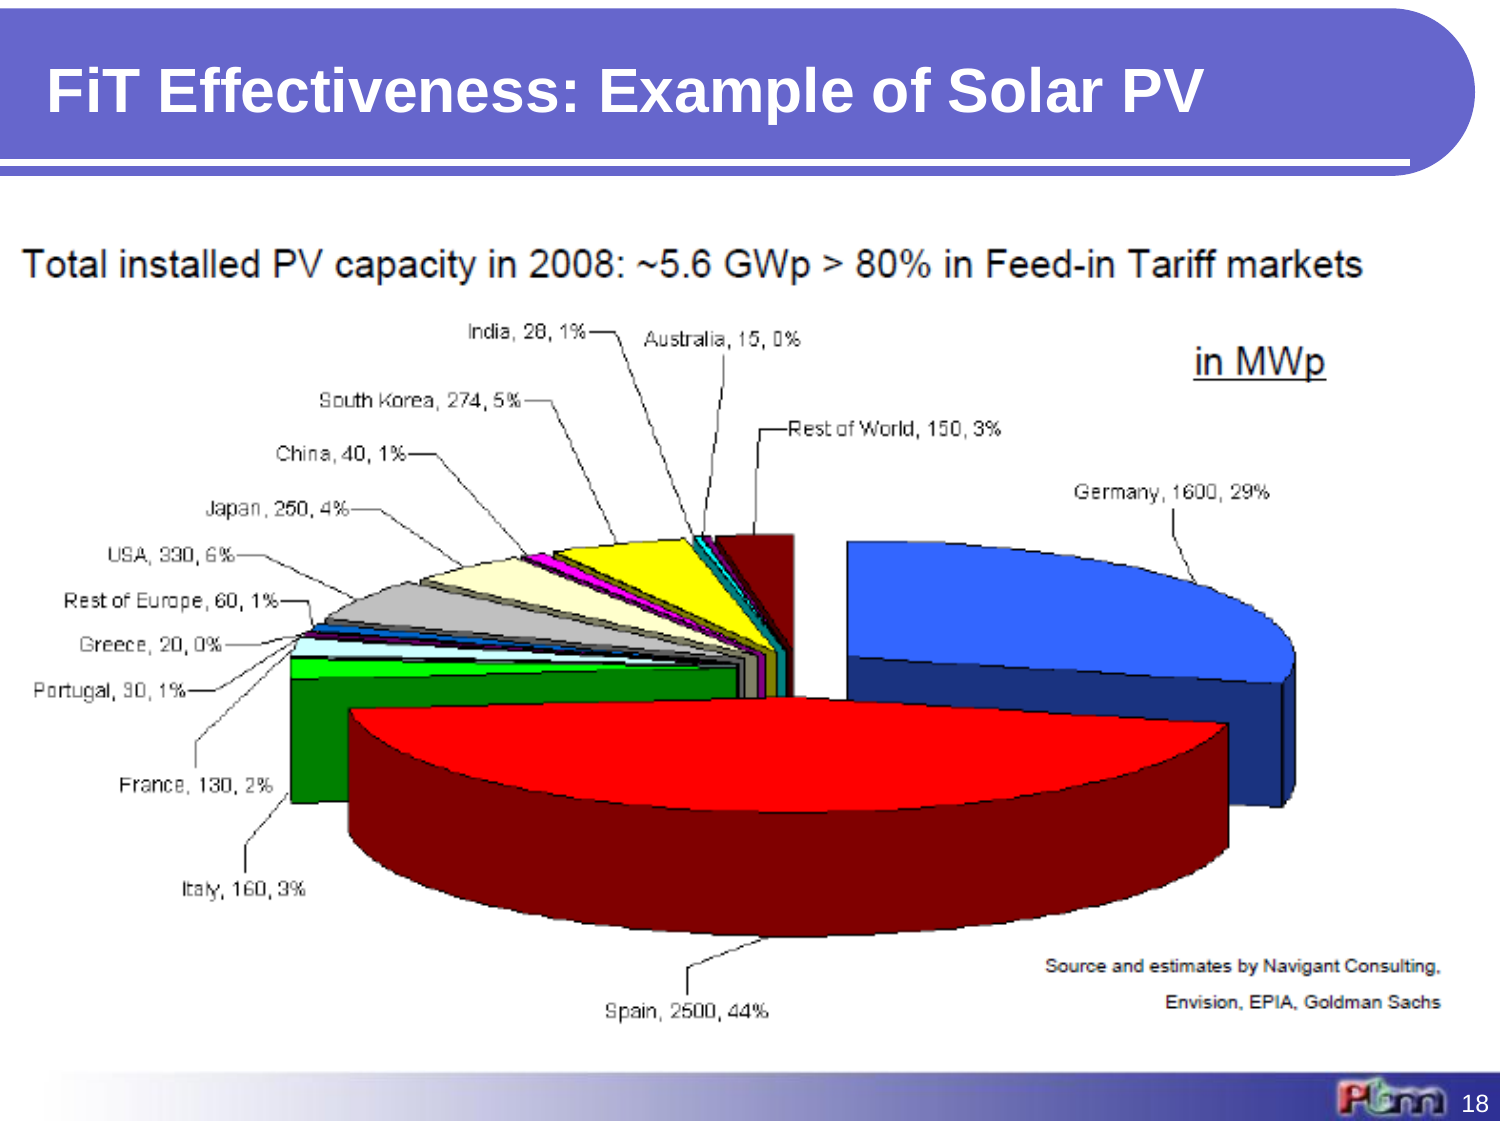

# FiT Effectiveness: Example of Solar PV